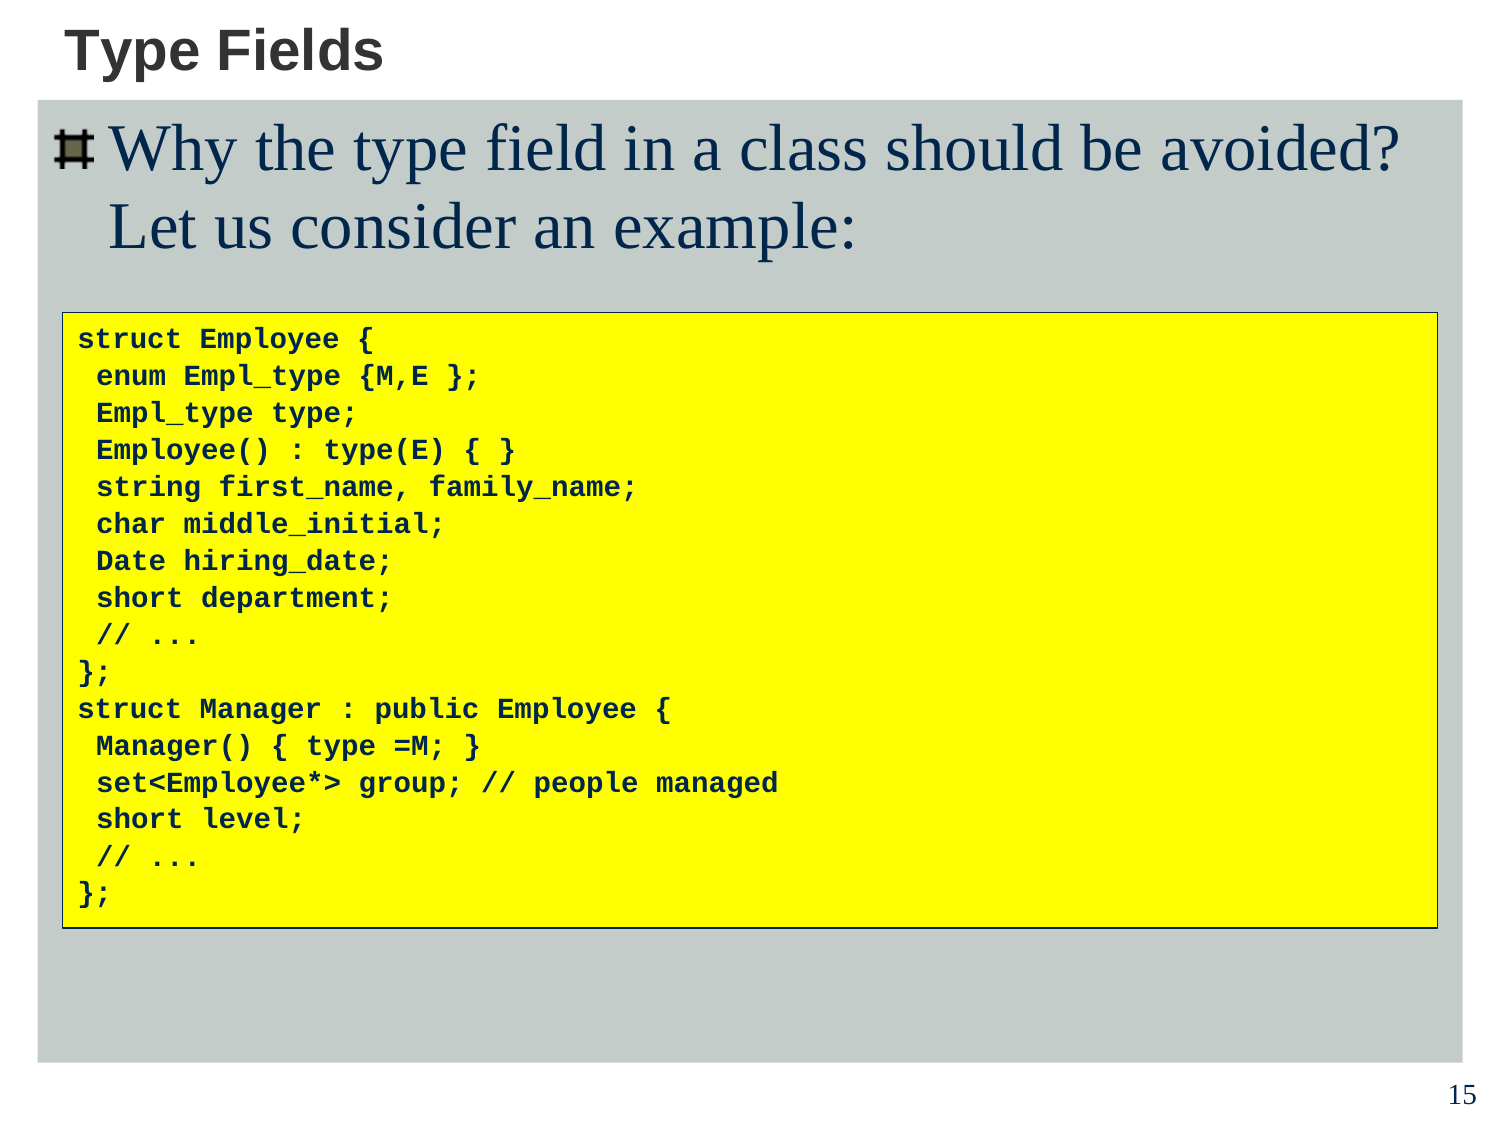

# Type Fields
Why the type field in a class should be avoided? Let us consider an example:
struct Employee {
	enum Empl_type {M,E };
	Empl_type type;
	Employee() : type(E) { }
	string first_name, family_name;
	char middle_initial;
	Date hiring_date;
	short department;
	// ...
};
struct Manager : public Employee {
	Manager() { type =M; }
	set<Employee*> group; // people managed
	short level;
	// ...
};